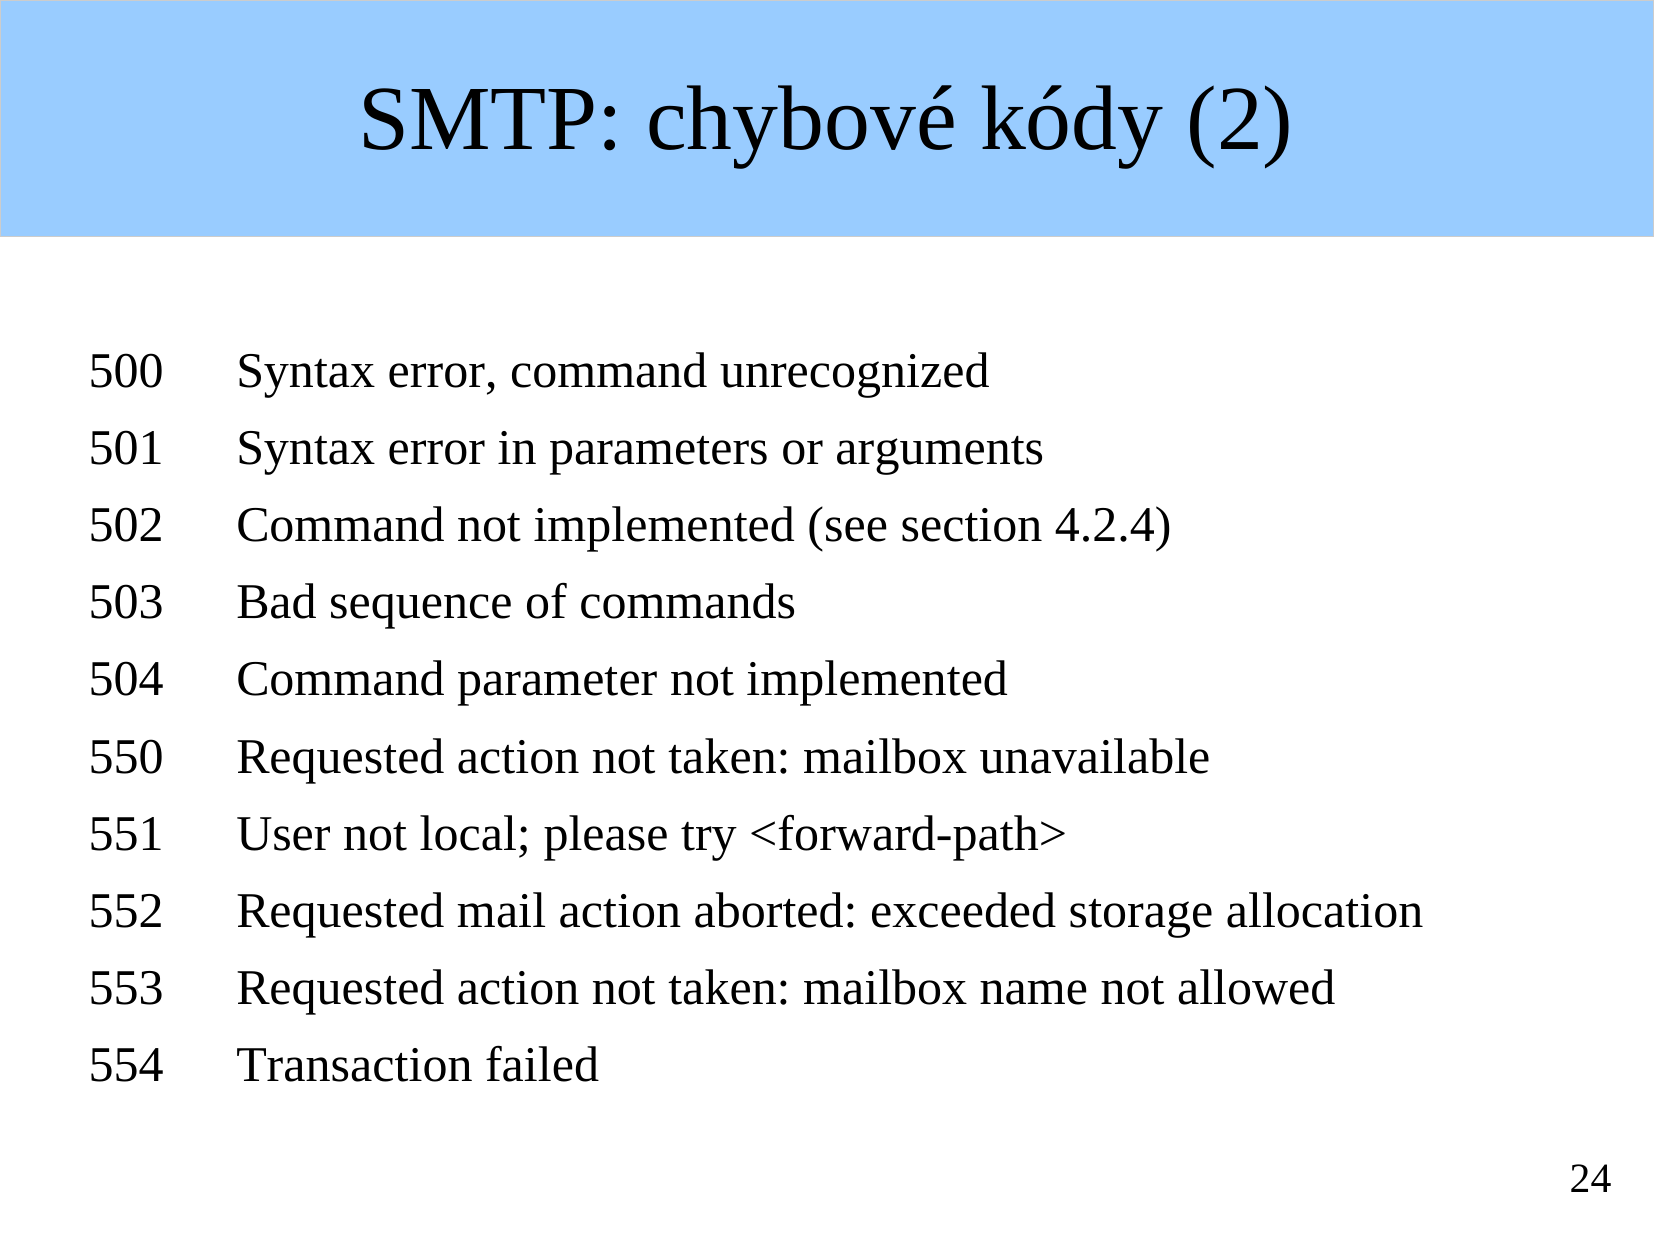

# SMTP: chybové kódy (2)
500	Syntax error, command unrecognized
501	Syntax error in parameters or arguments
502	Command not implemented (see section 4.2.4)
503	Bad sequence of commands
504	Command parameter not implemented
550	Requested action not taken: mailbox unavailable
551	User not local; please try <forward-path>
552	Requested mail action aborted: exceeded storage allocation
553	Requested action not taken: mailbox name not allowed
554	Transaction failed